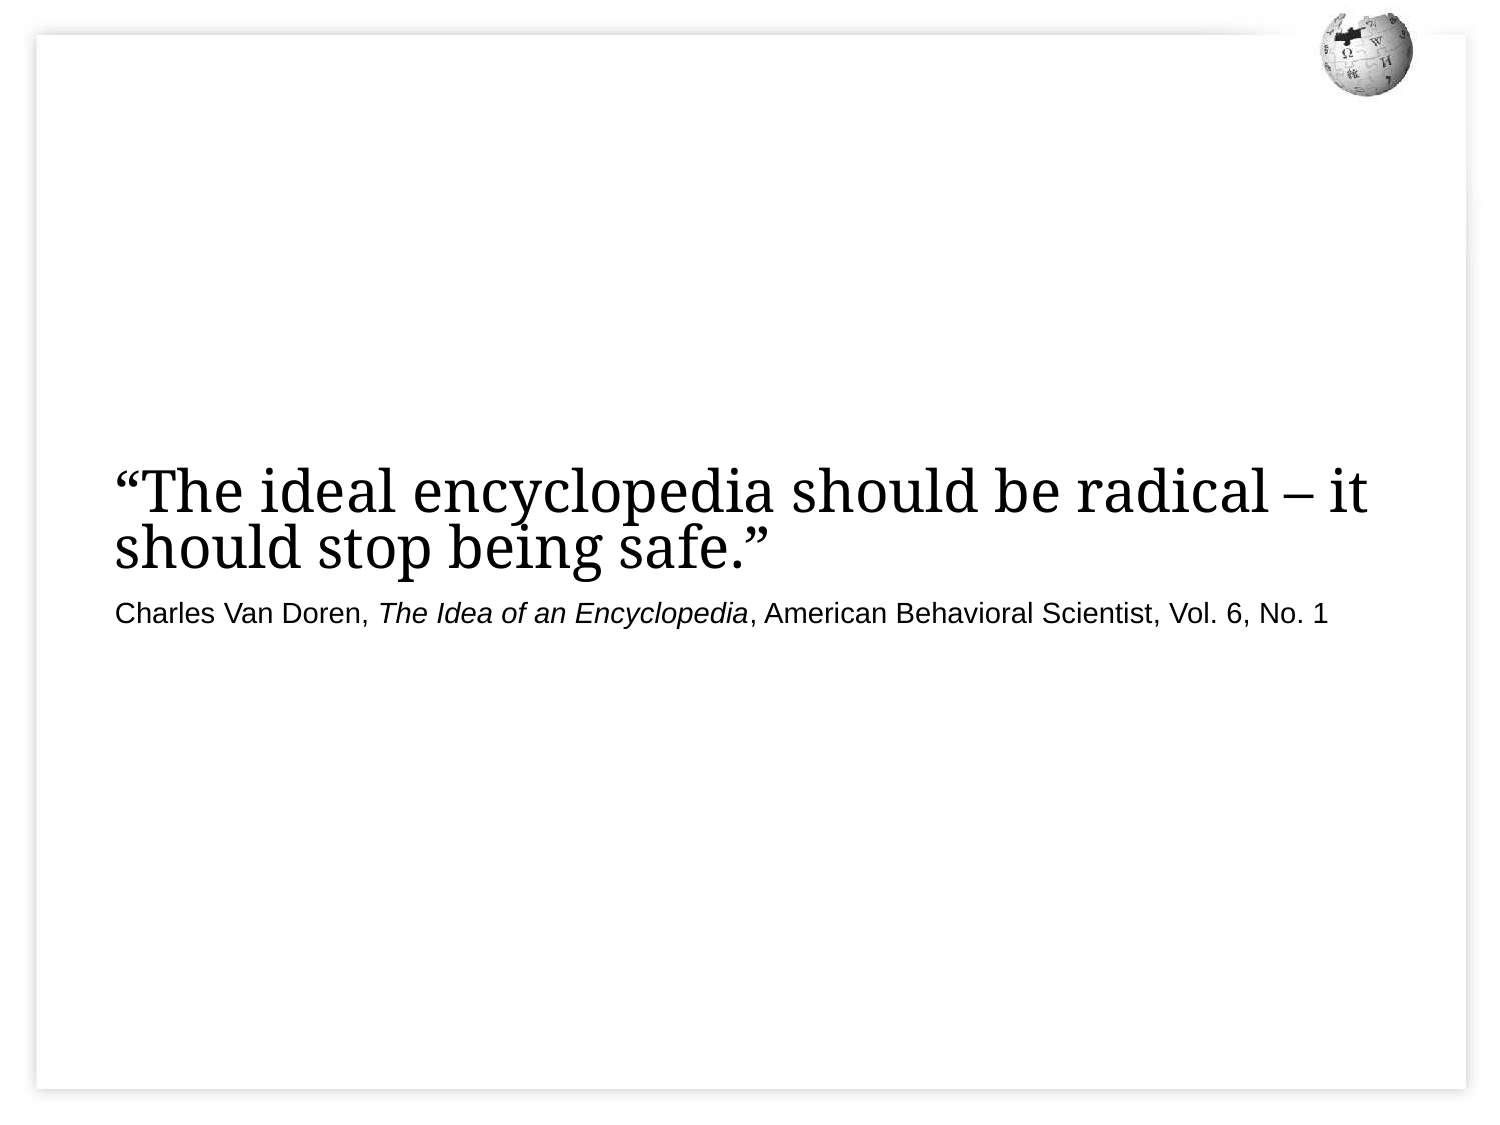

“The ideal encyclopedia should be radical – it should stop being safe.”
Charles Van Doren, The Idea of an Encyclopedia, American Behavioral Scientist, Vol. 6, No. 1